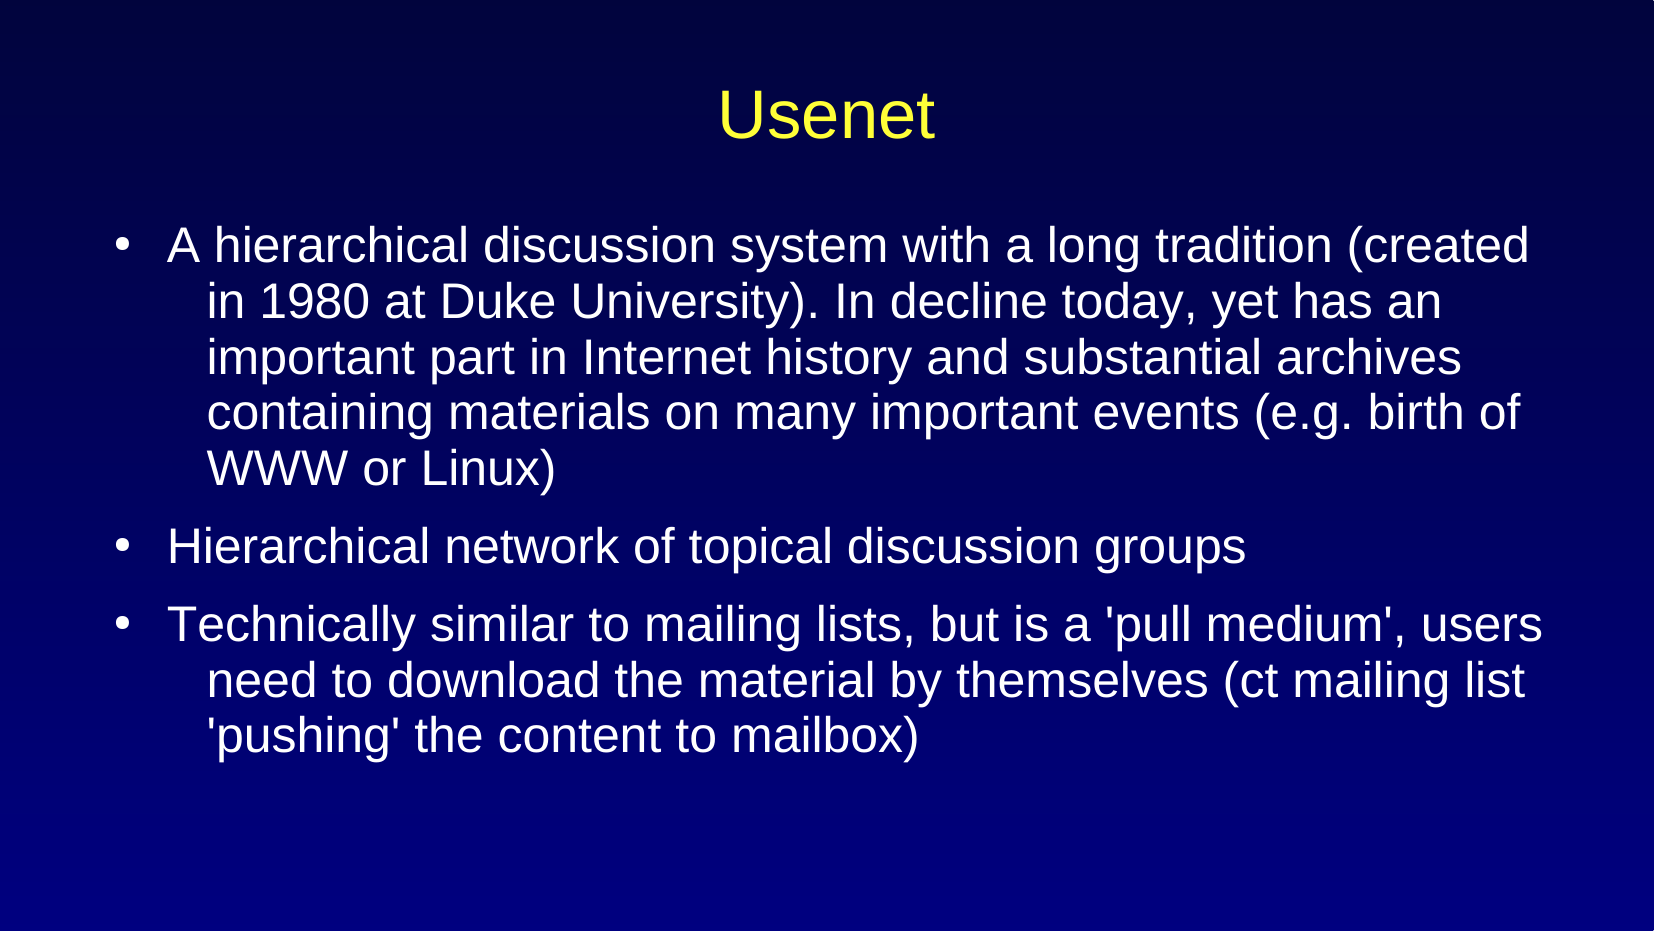

# Usenet
A hierarchical discussion system with a long tradition (created in 1980 at Duke University). In decline today, yet has an important part in Internet history and substantial archives containing materials on many important events (e.g. birth of WWW or Linux)
Hierarchical network of topical discussion groups
Technically similar to mailing lists, but is a 'pull medium', users need to download the material by themselves (ct mailing list 'pushing' the content to mailbox)